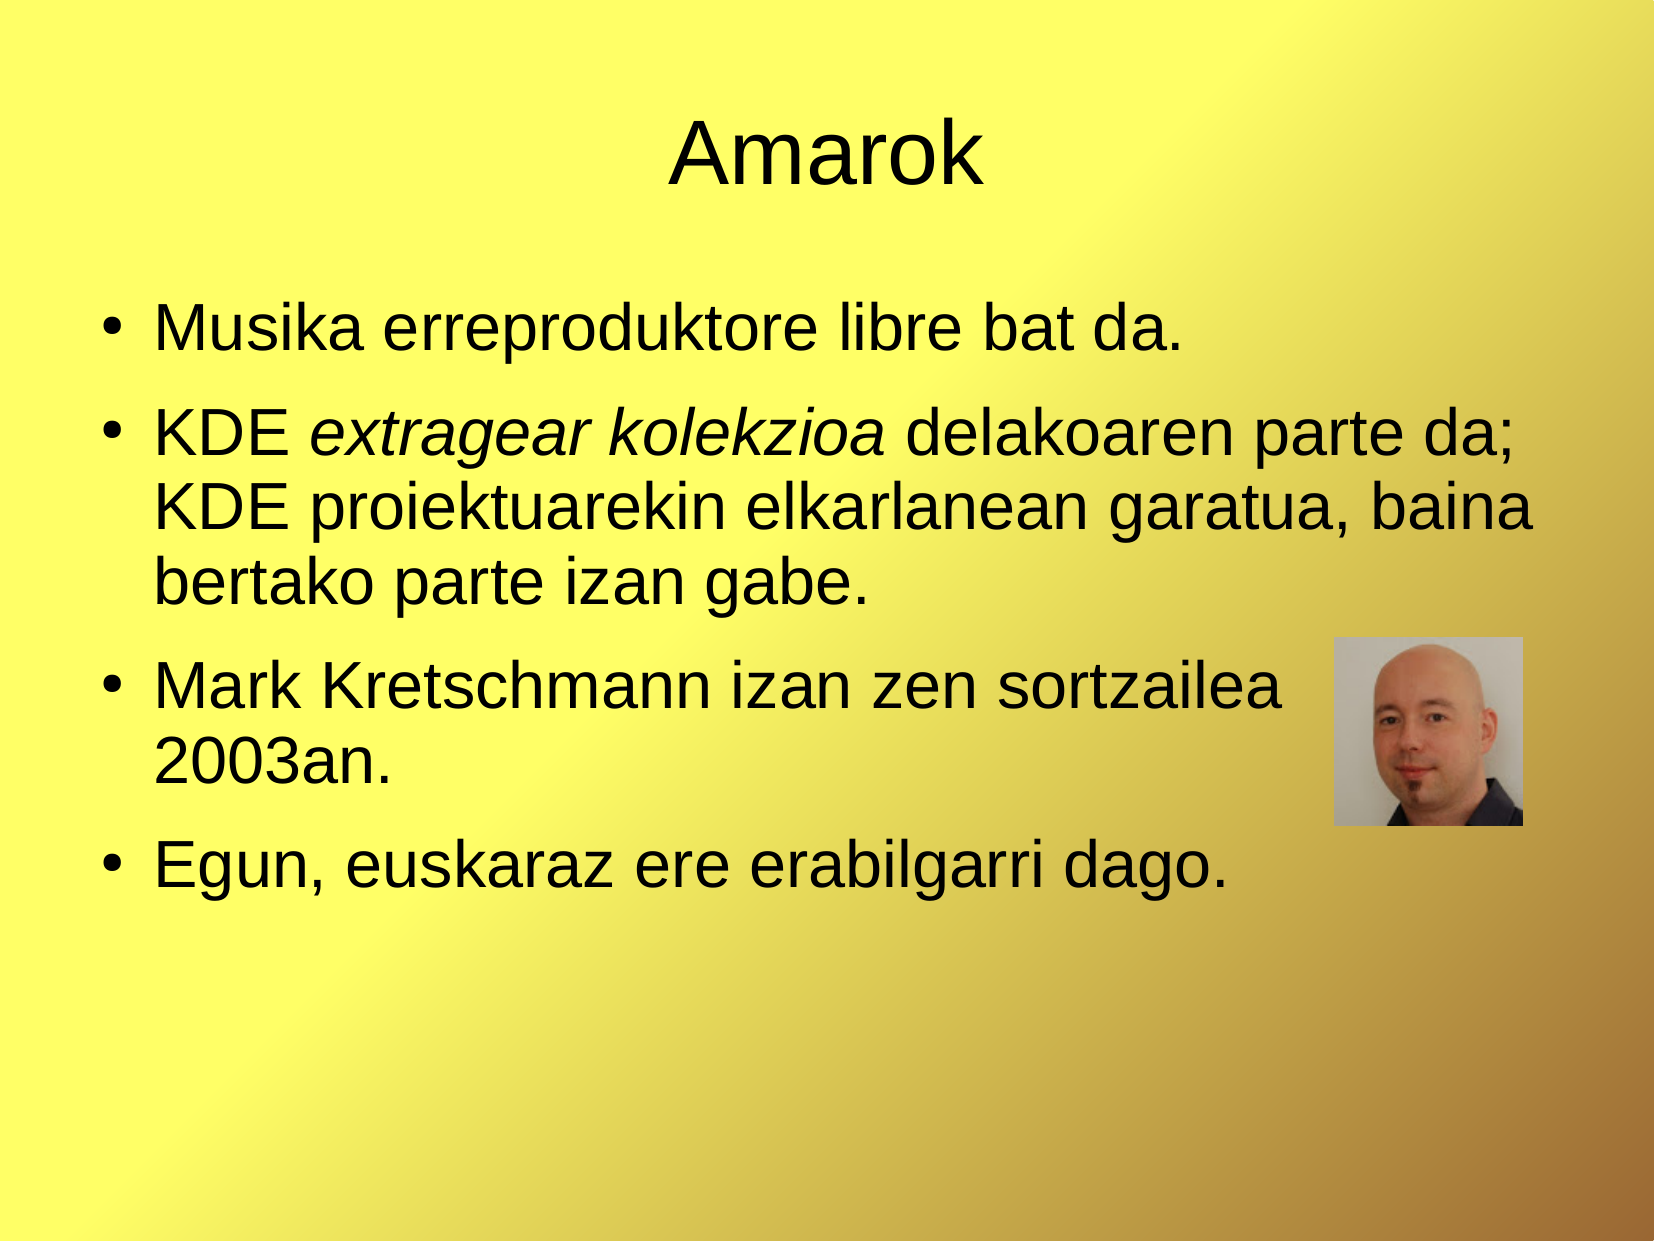

# Amarok
Musika erreproduktore libre bat da.
KDE extragear kolekzioa delakoaren parte da; KDE proiektuarekin elkarlanean garatua, baina bertako parte izan gabe.
Mark Kretschmann izan zen sortzailea 2003an.
Egun, euskaraz ere erabilgarri dago.